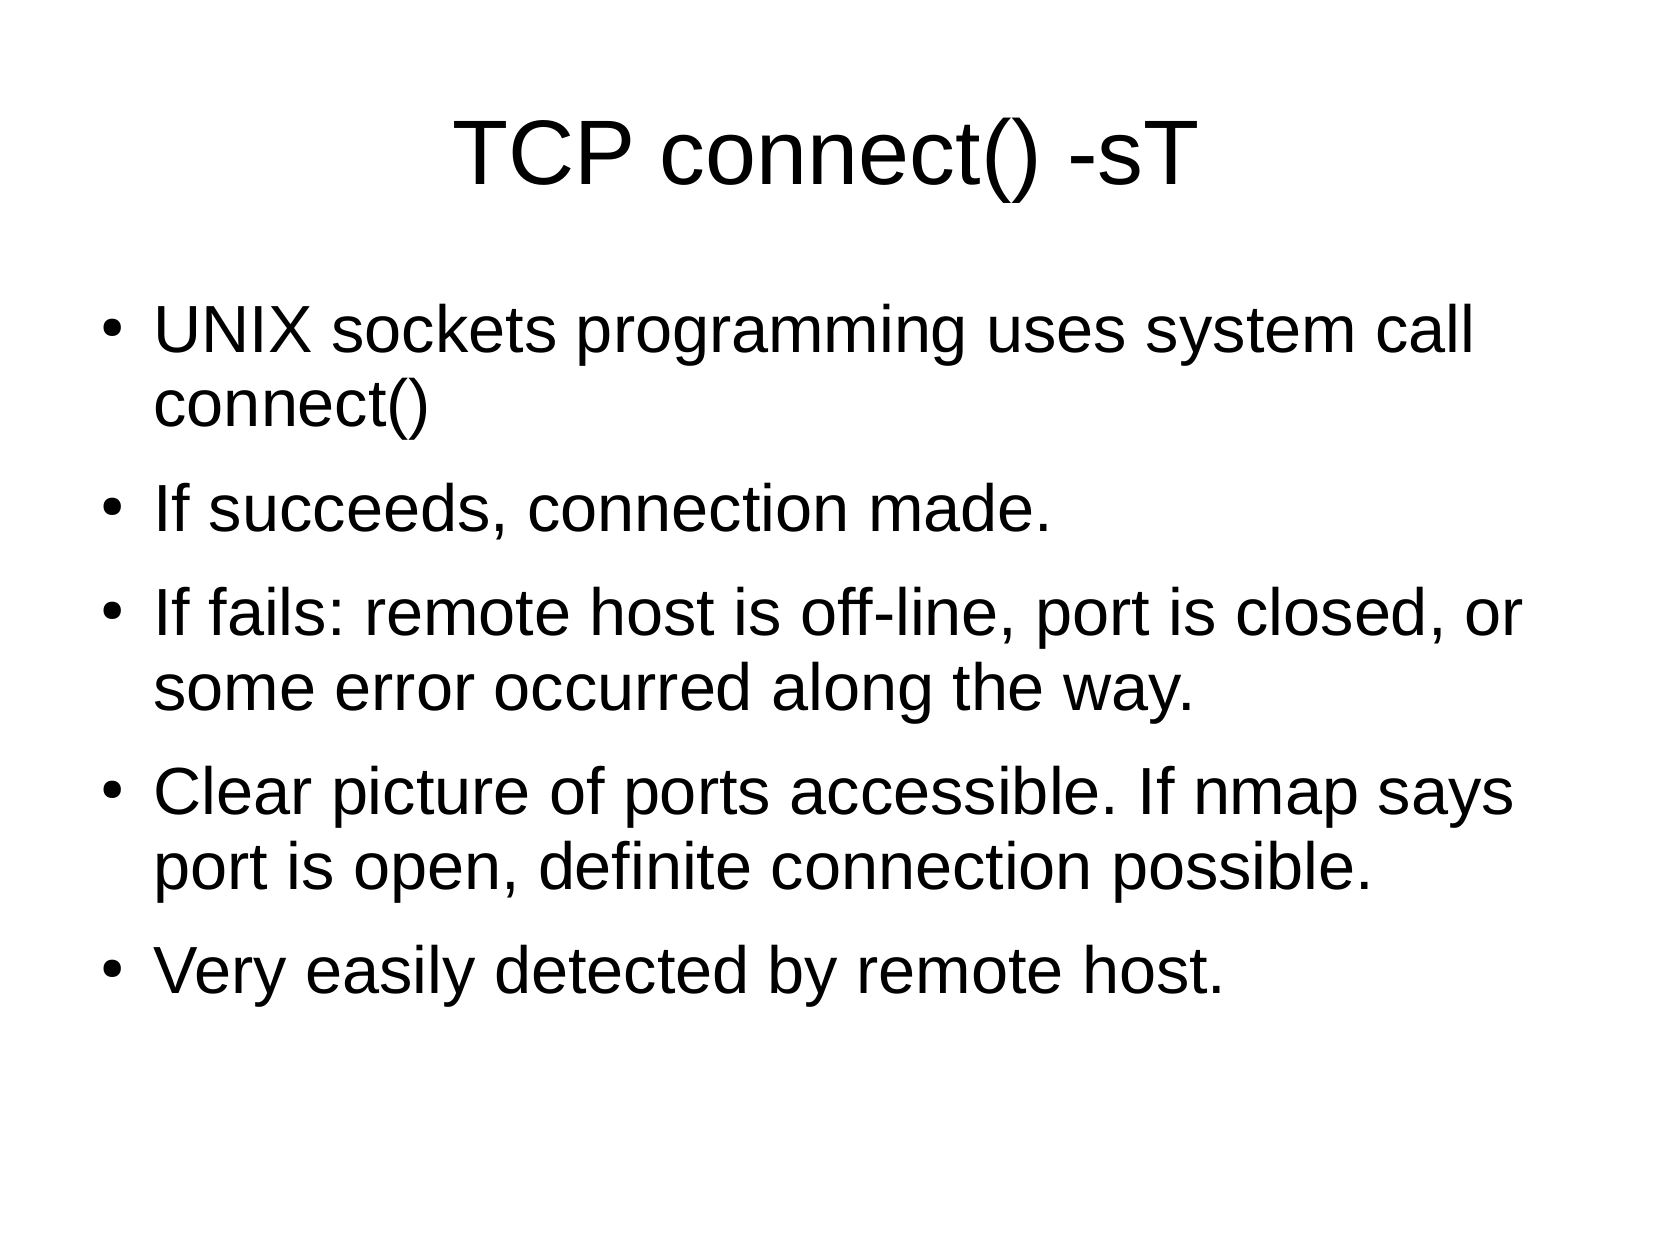

# TCP connect() -sT
UNIX sockets programming uses system call connect()
If succeeds, connection made.
If fails: remote host is off-line, port is closed, or some error occurred along the way.
Clear picture of ports accessible. If nmap says port is open, definite connection possible.
Very easily detected by remote host.